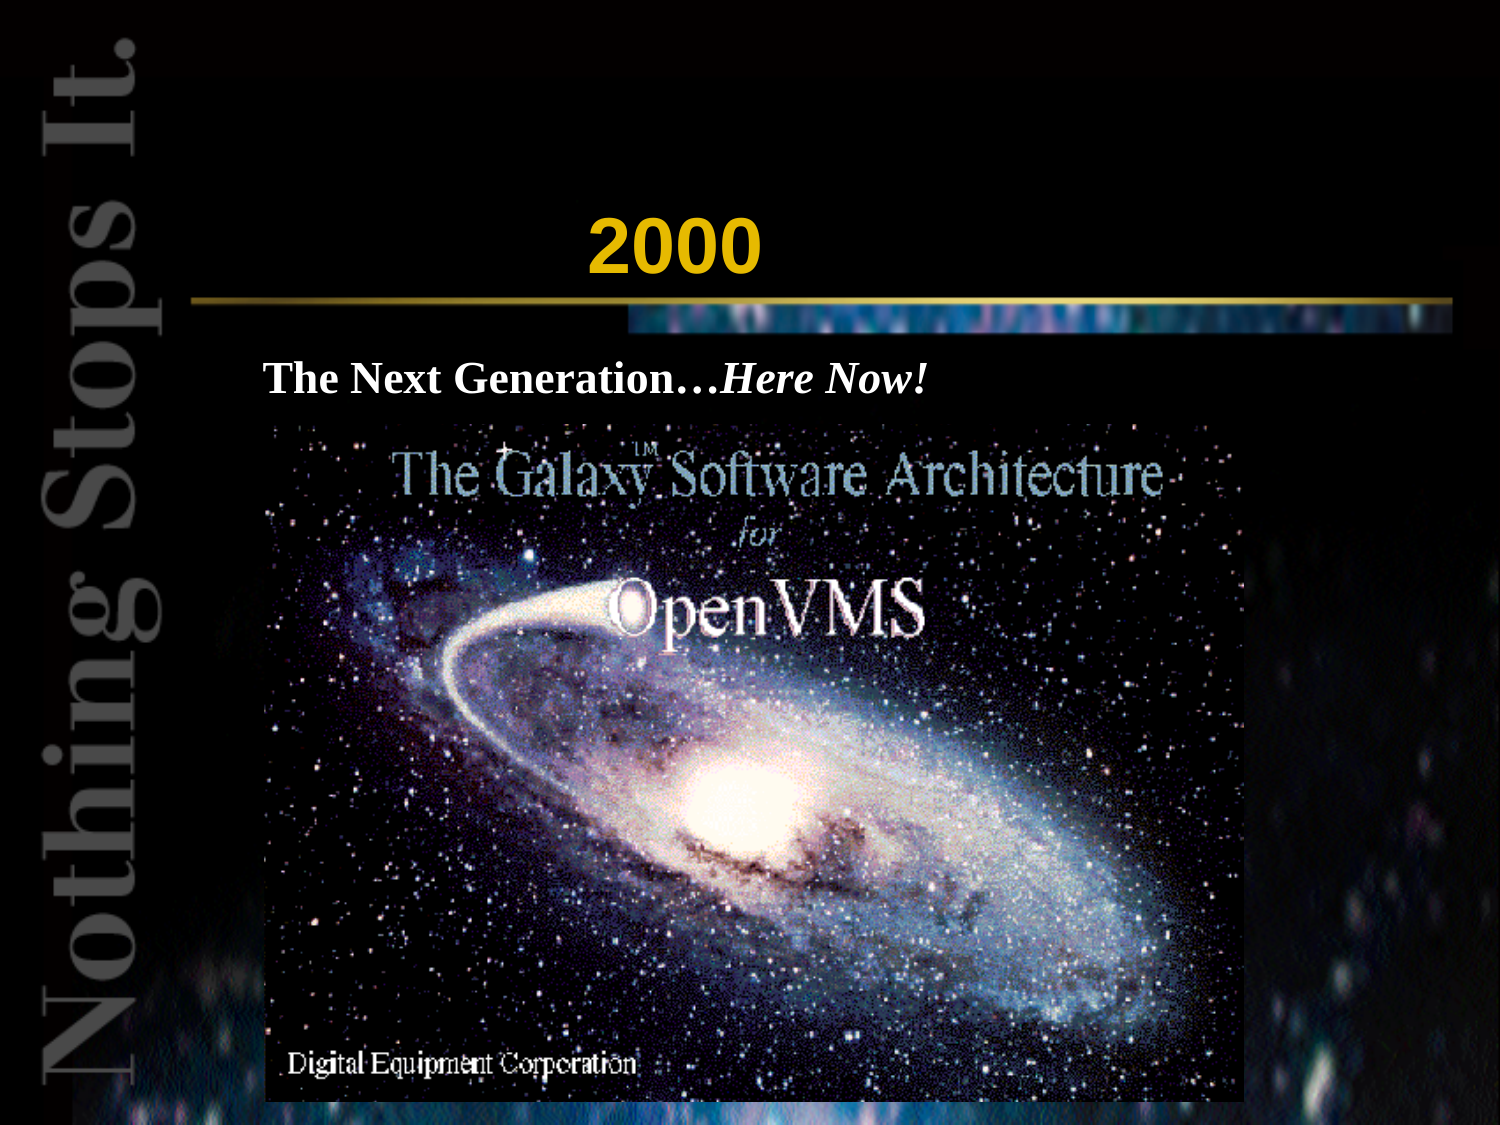

# 1998 1999 2000 2001 2002 2003...
The Next Generation…Here Now!
Embraces Large
Multi-CPU Systems
Using a New
Computing Model
Leverages Existing
Cluster Technology
Overcomes Software
SMP & MMP Limitations